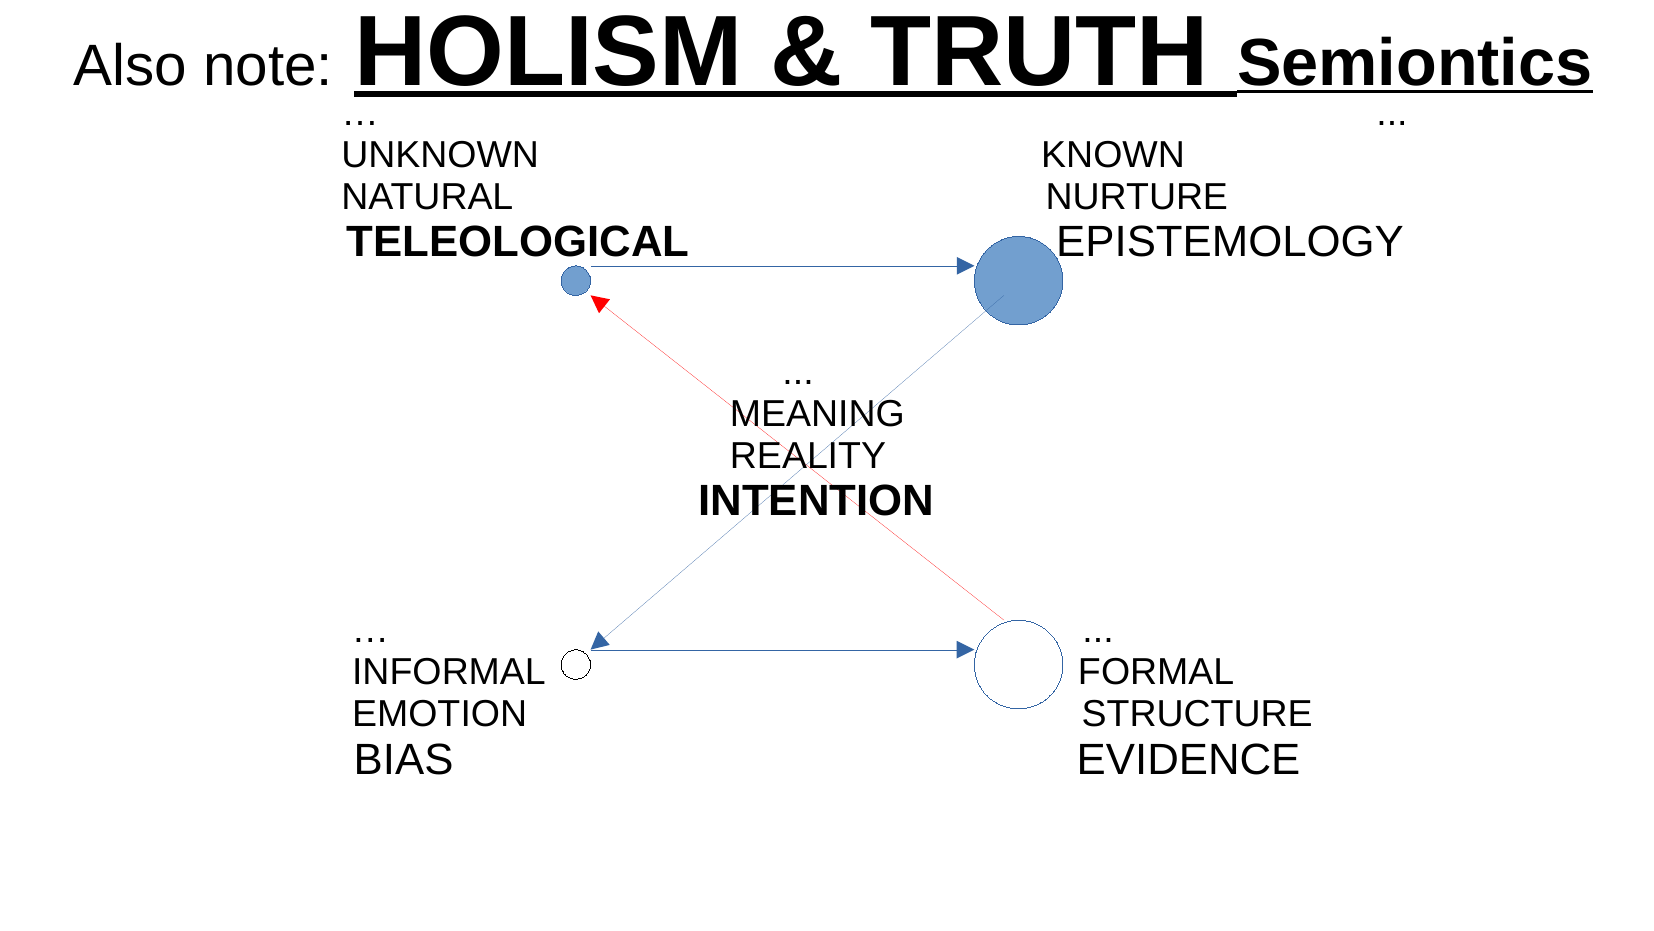

… ...
 UNKNOWN KNOWN
 NATURAL NURTURE
 TELEOLOGICAL EPISTEMOLOGY
 ...
 MEANING
 REALITY
 INTENTION
 … ...
 INFORMAL FORMAL
 EMOTION STRUCTURE
 BIAS EVIDENCE
Also note: HOLISM & TRUTH Semiontics